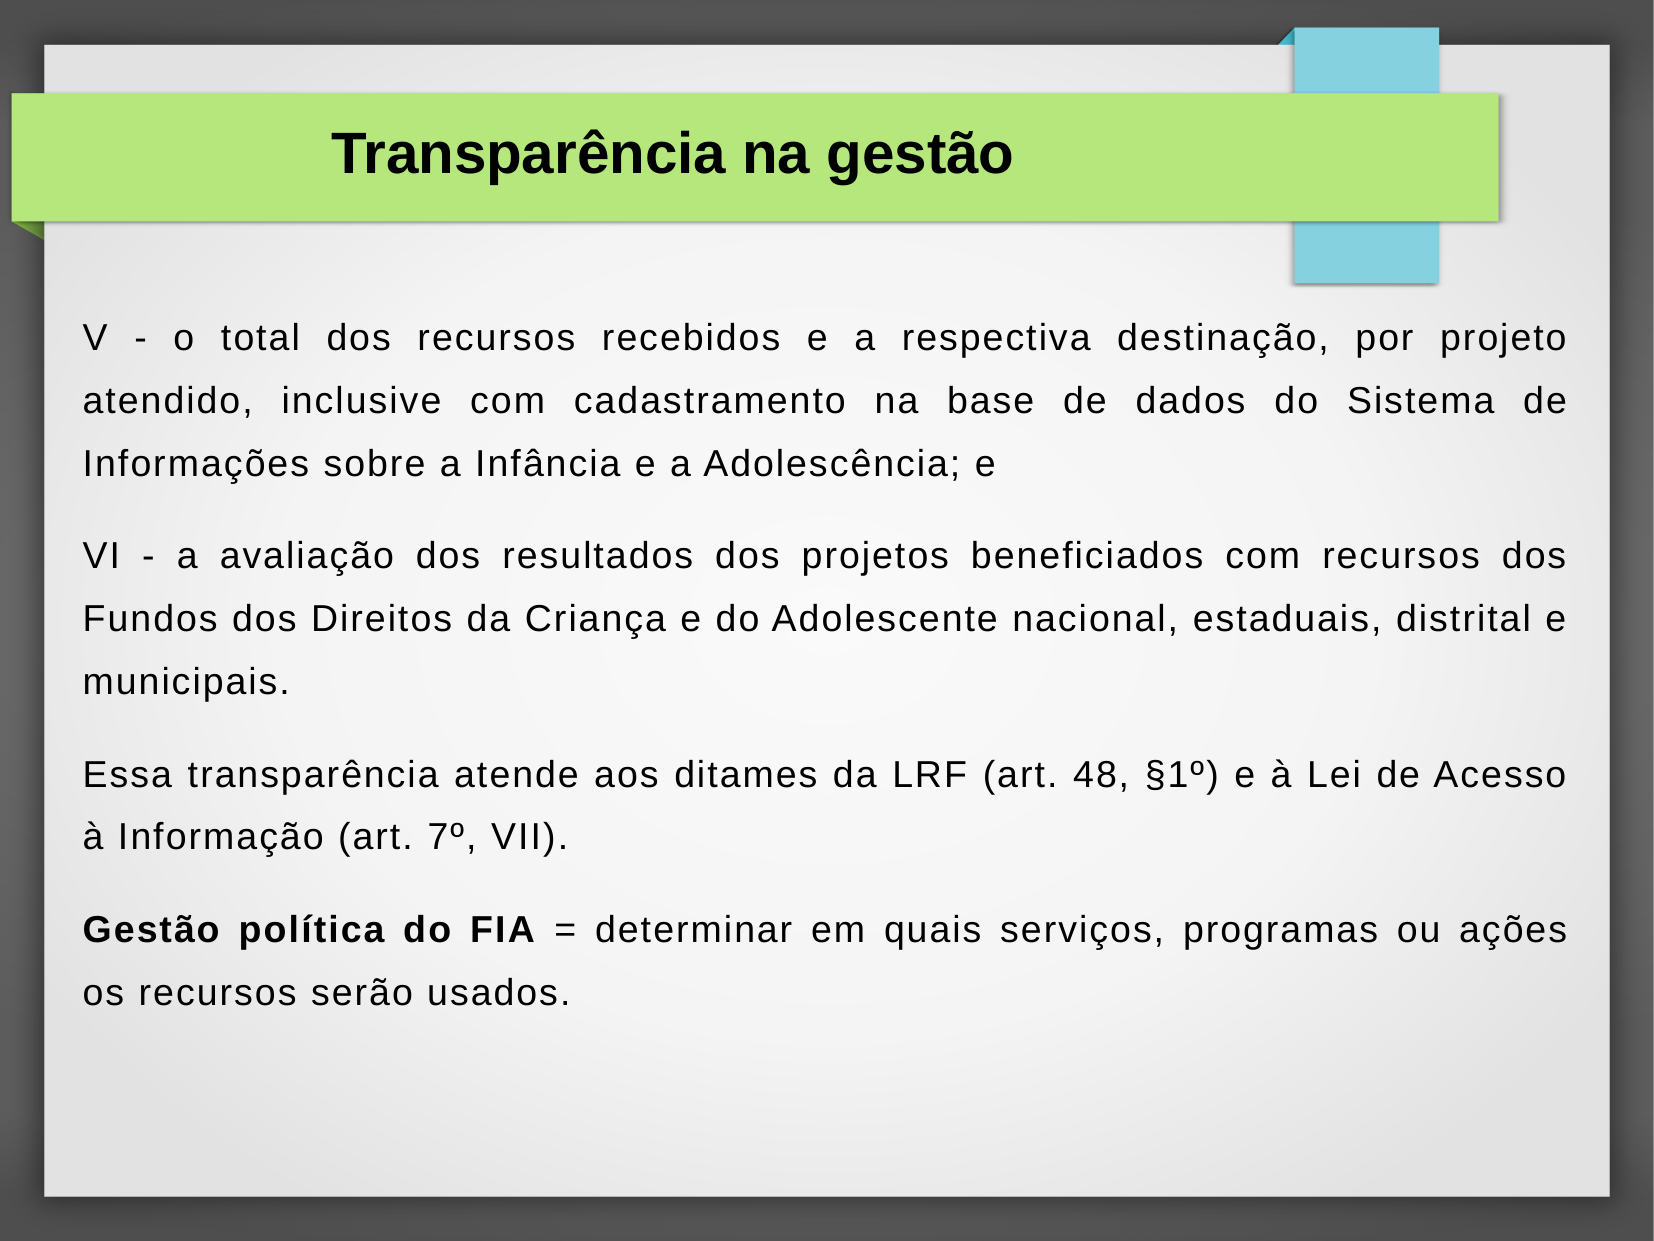

# Transparência na gestão
V - o total dos recursos recebidos e a respectiva destinação, por projeto atendido, inclusive com cadastramento na base de dados do Sistema de Informações sobre a Infância e a Adolescência; e
VI - a avaliação dos resultados dos projetos beneficiados com recursos dos Fundos dos Direitos da Criança e do Adolescente nacional, estaduais, distrital e municipais.
Essa transparência atende aos ditames da LRF (art. 48, §1º) e à Lei de Acesso à Informação (art. 7º, VII).
Gestão política do FIA = determinar em quais serviços, programas ou ações os recursos serão usados.